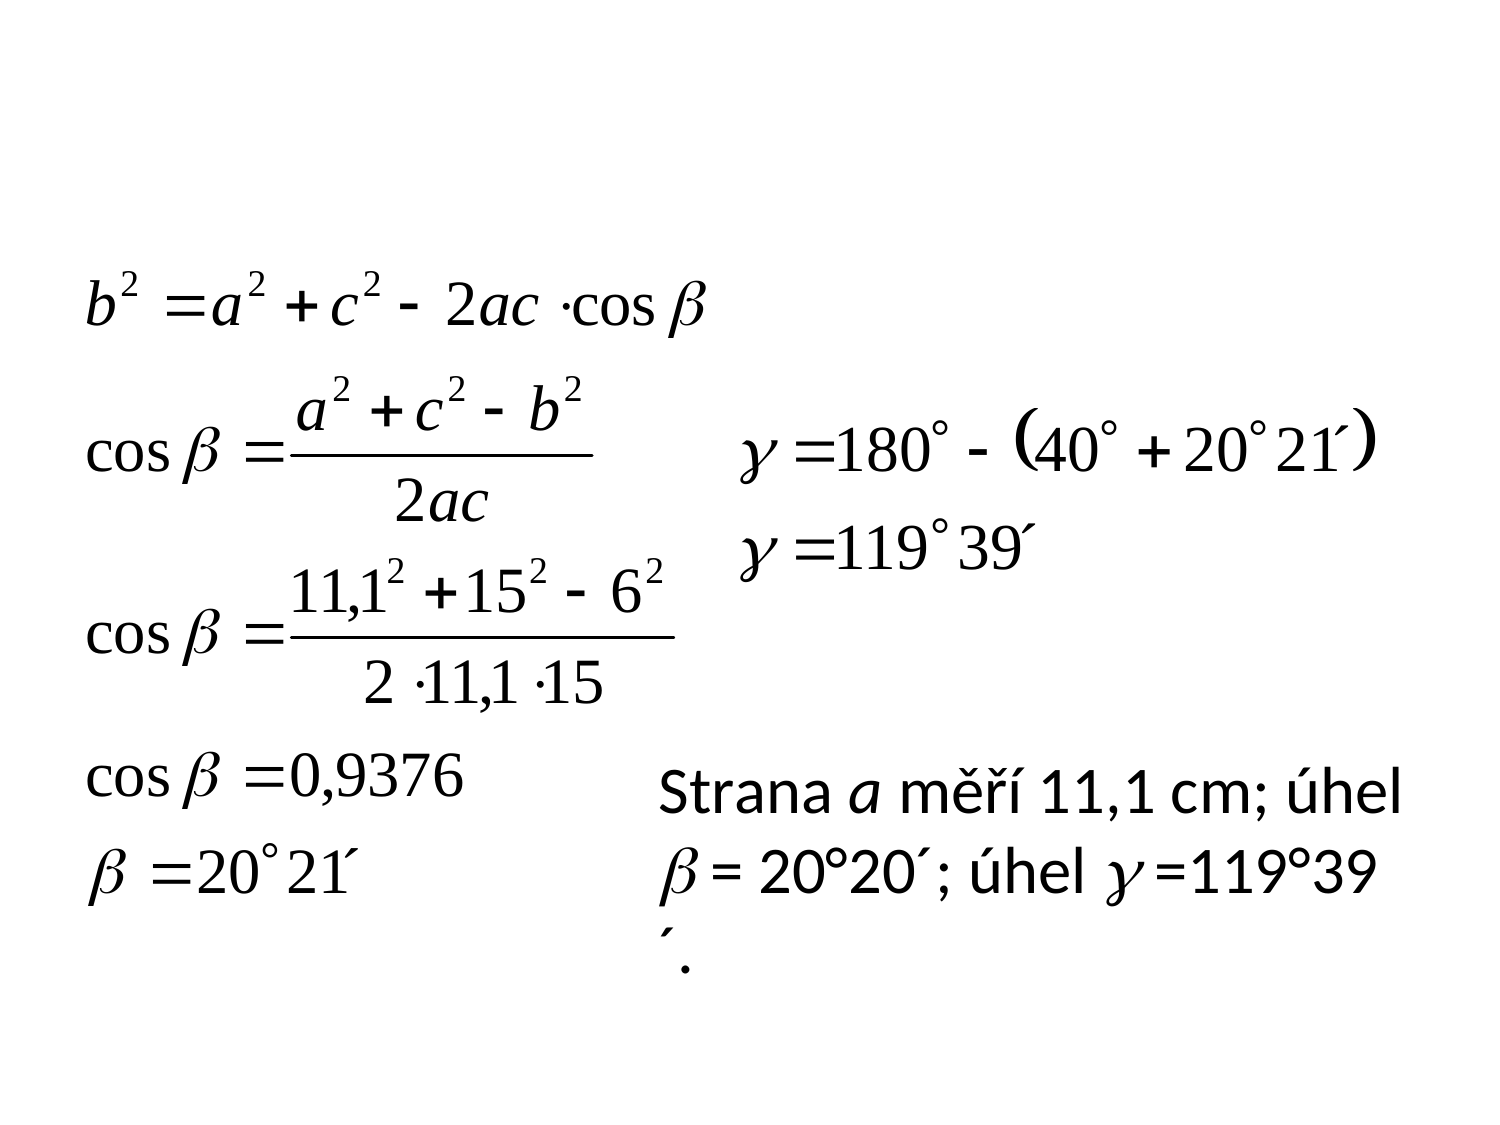

Strana a měří 11,1 cm; úhel  = 20°20´; úhel  =119°39´.